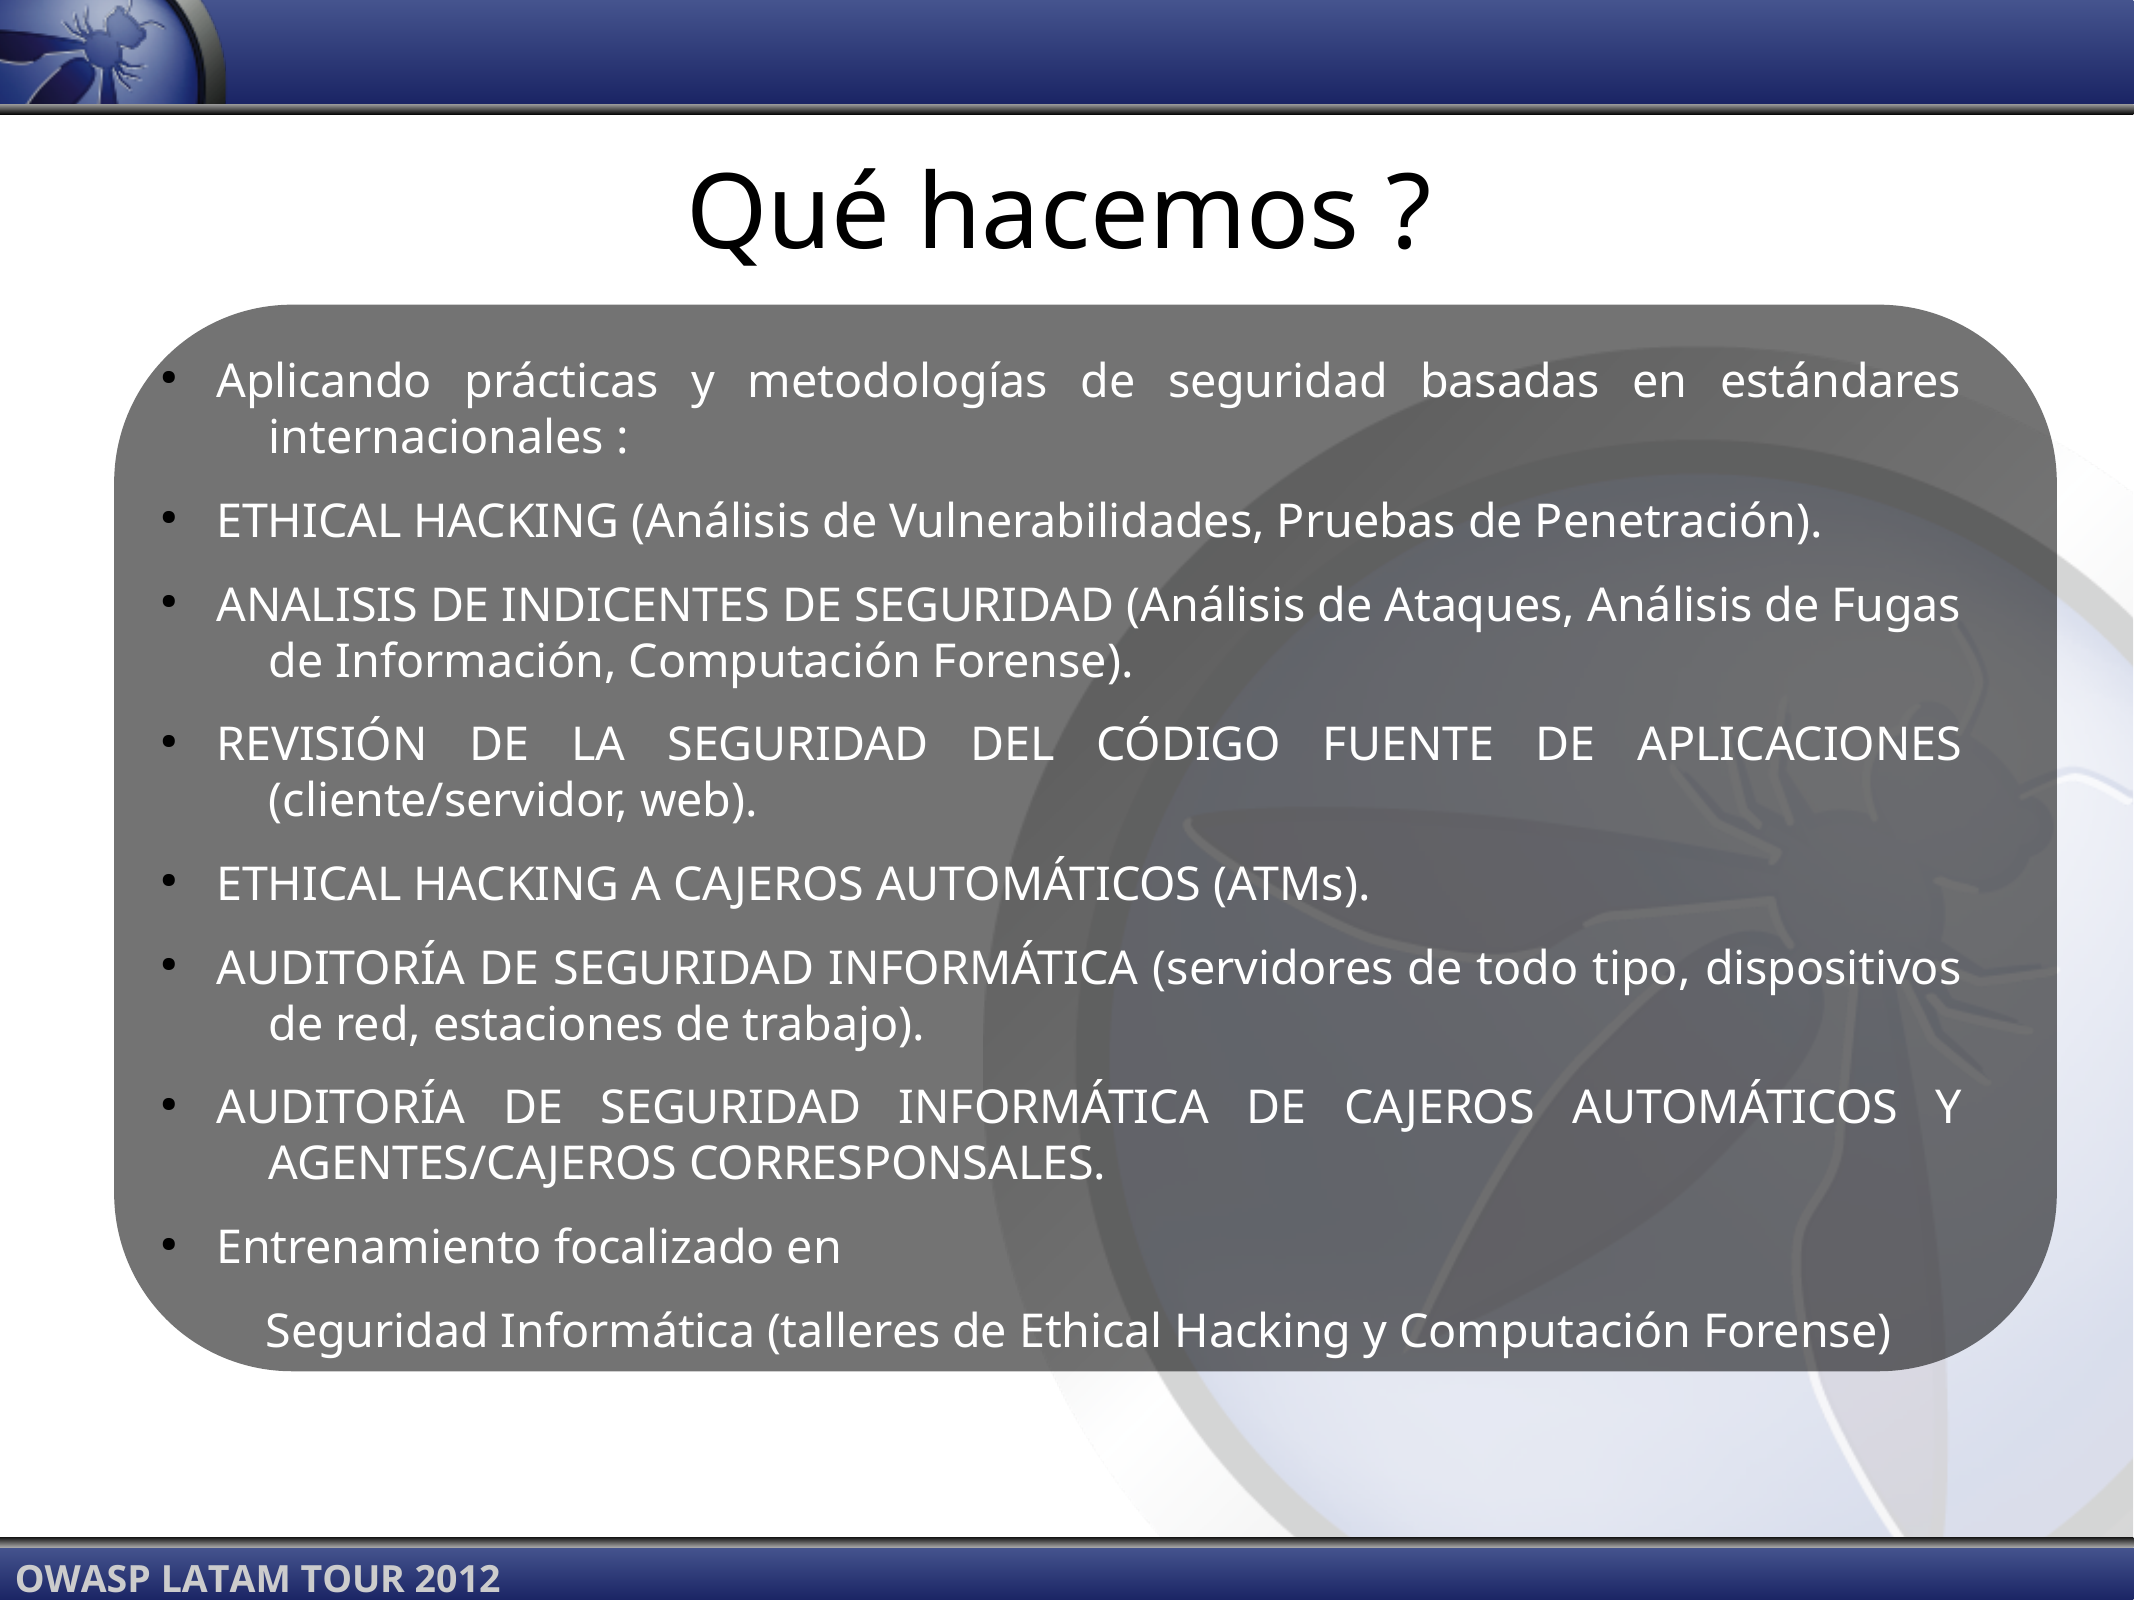

# Qué hacemos ?
Aplicando prácticas y metodologías de seguridad basadas en estándares internacionales :
ETHICAL HACKING (Análisis de Vulnerabilidades, Pruebas de Penetración).
ANALISIS DE INDICENTES DE SEGURIDAD (Análisis de Ataques, Análisis de Fugas de Información, Computación Forense).
REVISIÓN DE LA SEGURIDAD DEL CÓDIGO FUENTE DE APLICACIONES (cliente/servidor, web).
ETHICAL HACKING A CAJEROS AUTOMÁTICOS (ATMs).
AUDITORÍA DE SEGURIDAD INFORMÁTICA (servidores de todo tipo, dispositivos de red, estaciones de trabajo).
AUDITORÍA DE SEGURIDAD INFORMÁTICA DE CAJEROS AUTOMÁTICOS Y AGENTES/CAJEROS CORRESPONSALES.
Entrenamiento focalizado en
Seguridad Informática (talleres de Ethical Hacking y Computación Forense)